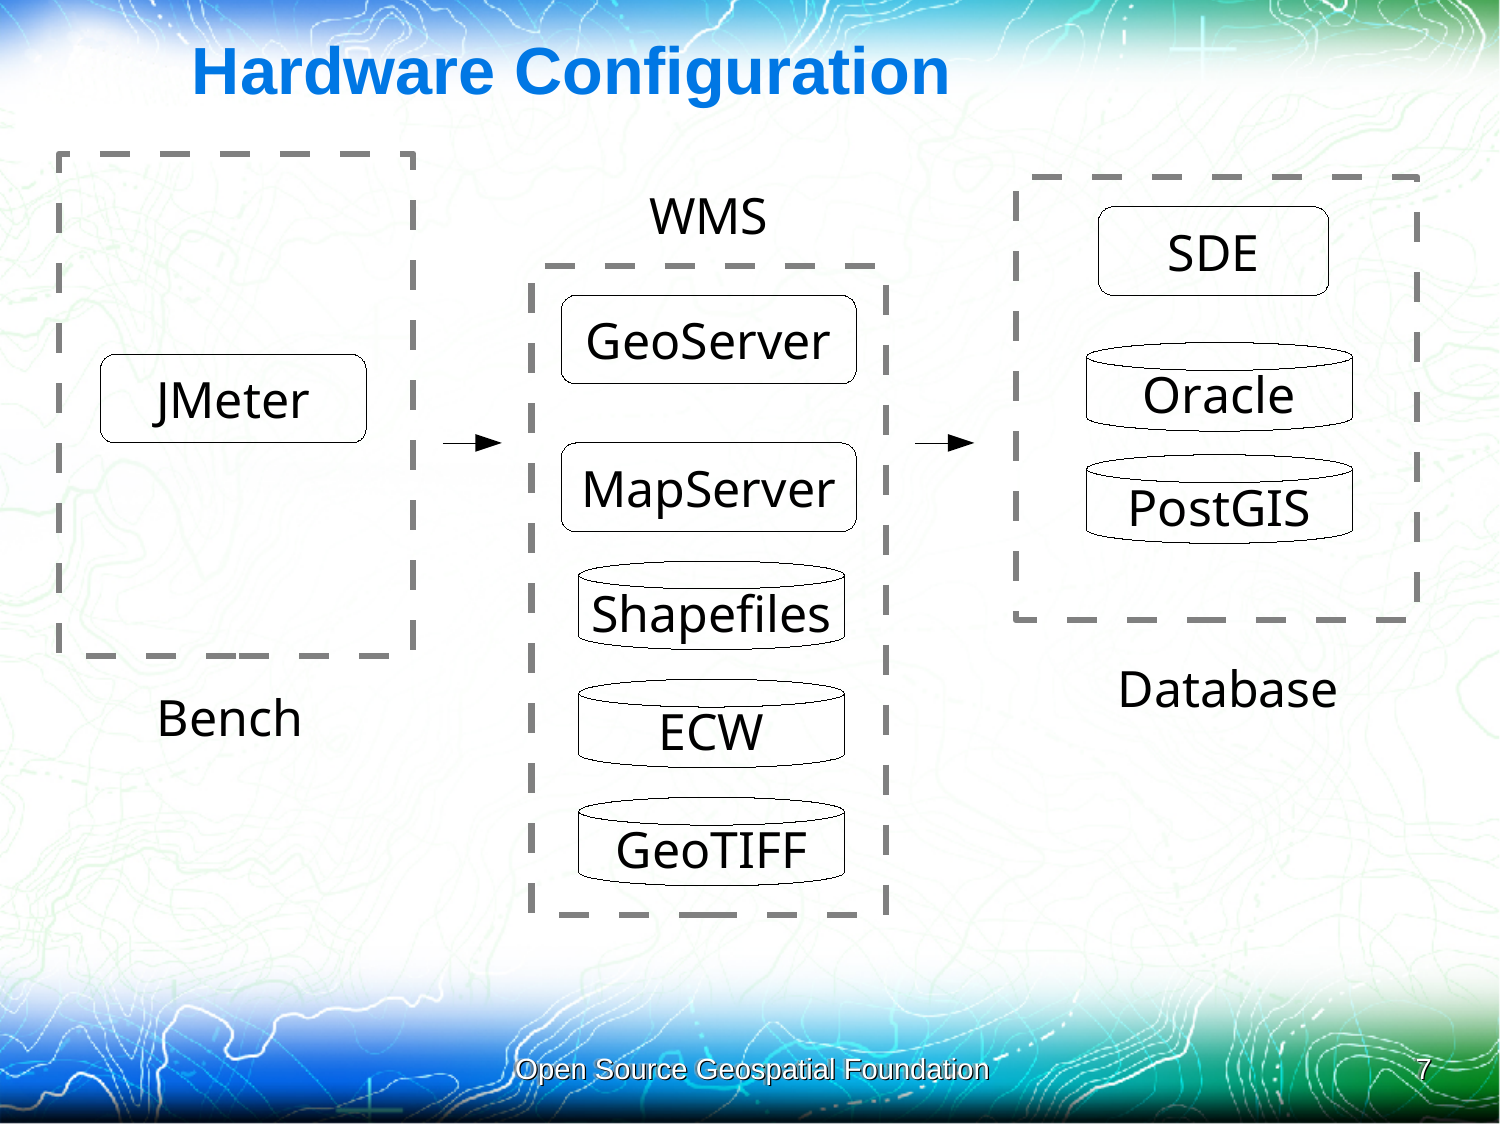

# Hardware Configuration
WMS
SDE
GeoServer
Oracle
JMeter
MapServer
PostGIS
Shapefiles
Database
Bench
ECW
GeoTIFF
Open Source Geospatial Foundation
7